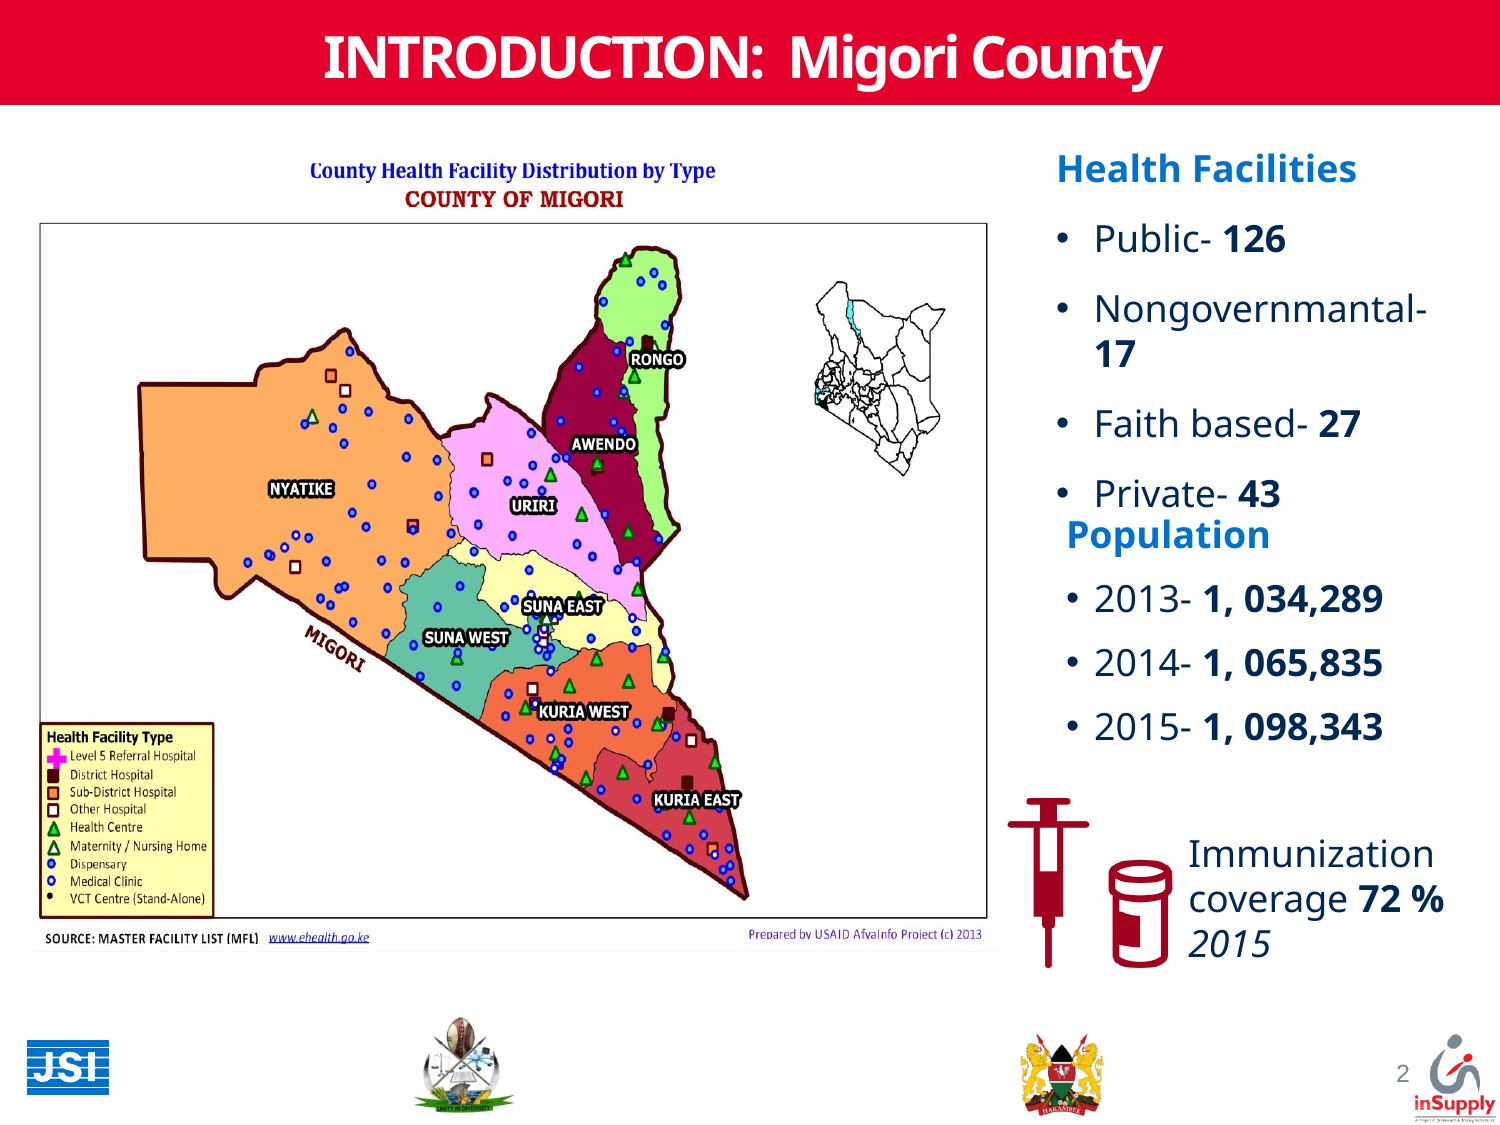

# INTRODUCTION: Migori County
Health Facilities
Public- 126
Nongovernmantal-17
Faith based- 27
Private- 43
Population
2013- 1, 034,289
2014- 1, 065,835
2015- 1, 098,343
Immunization coverage 72 % 2015